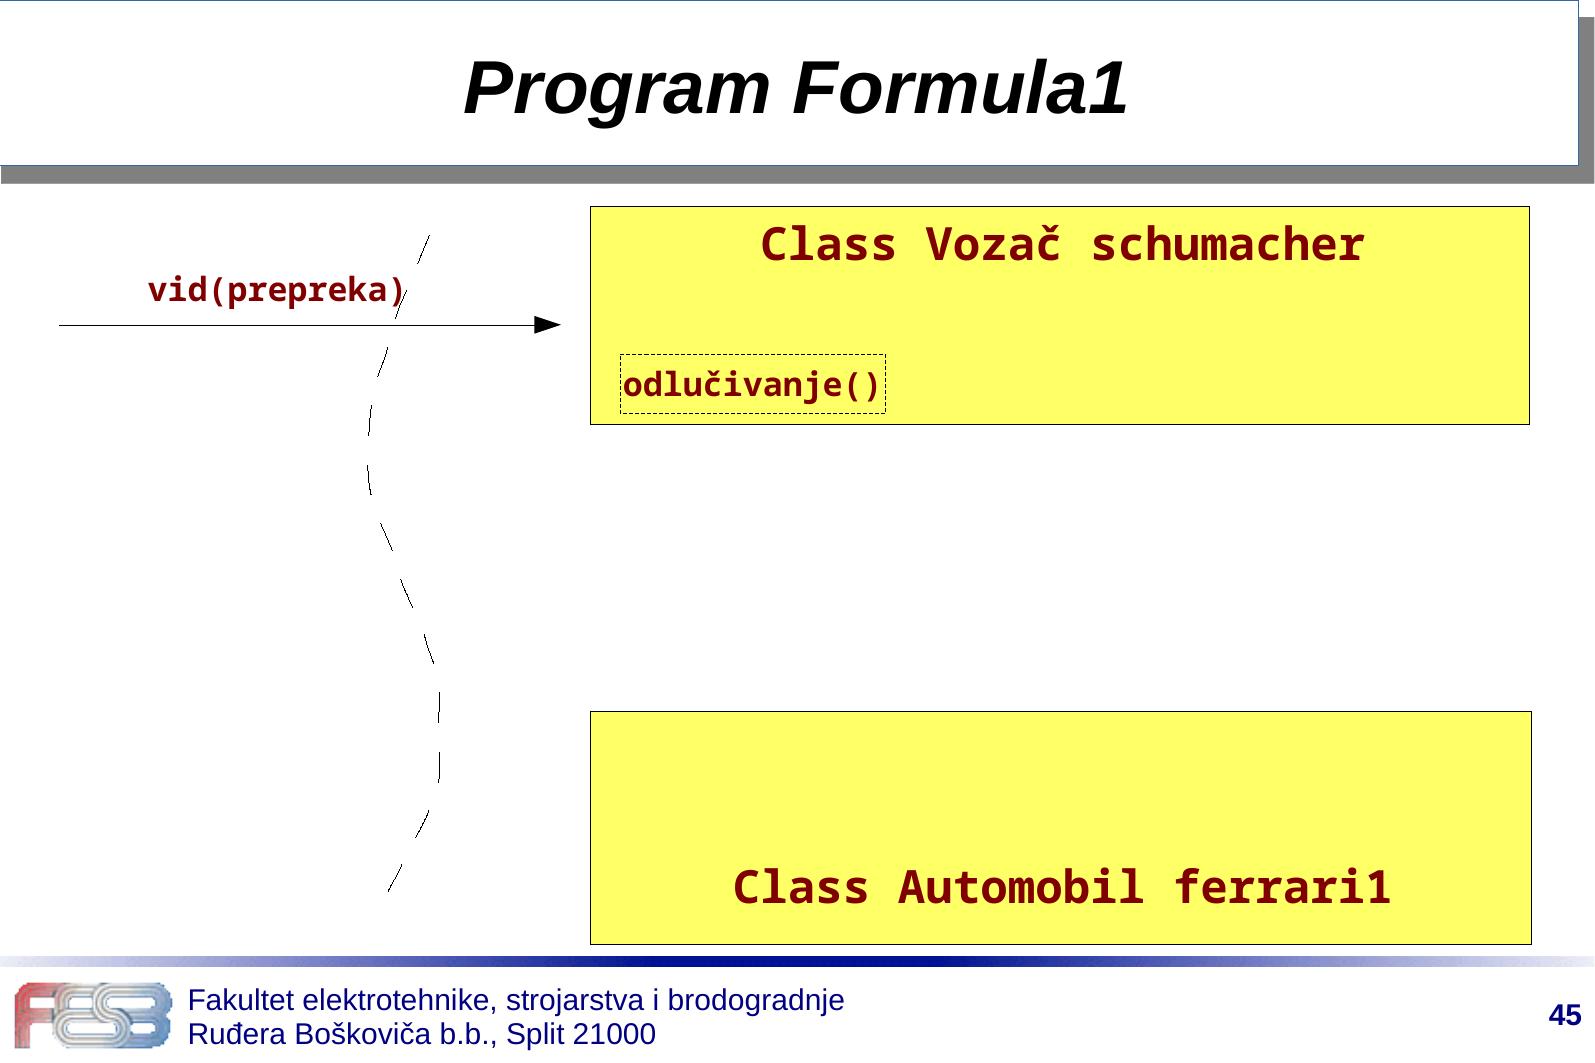

# Program Formula1
Class Vozač schumacher
vid(prepreka)
odlučivanje()
Class Automobil ferrari1